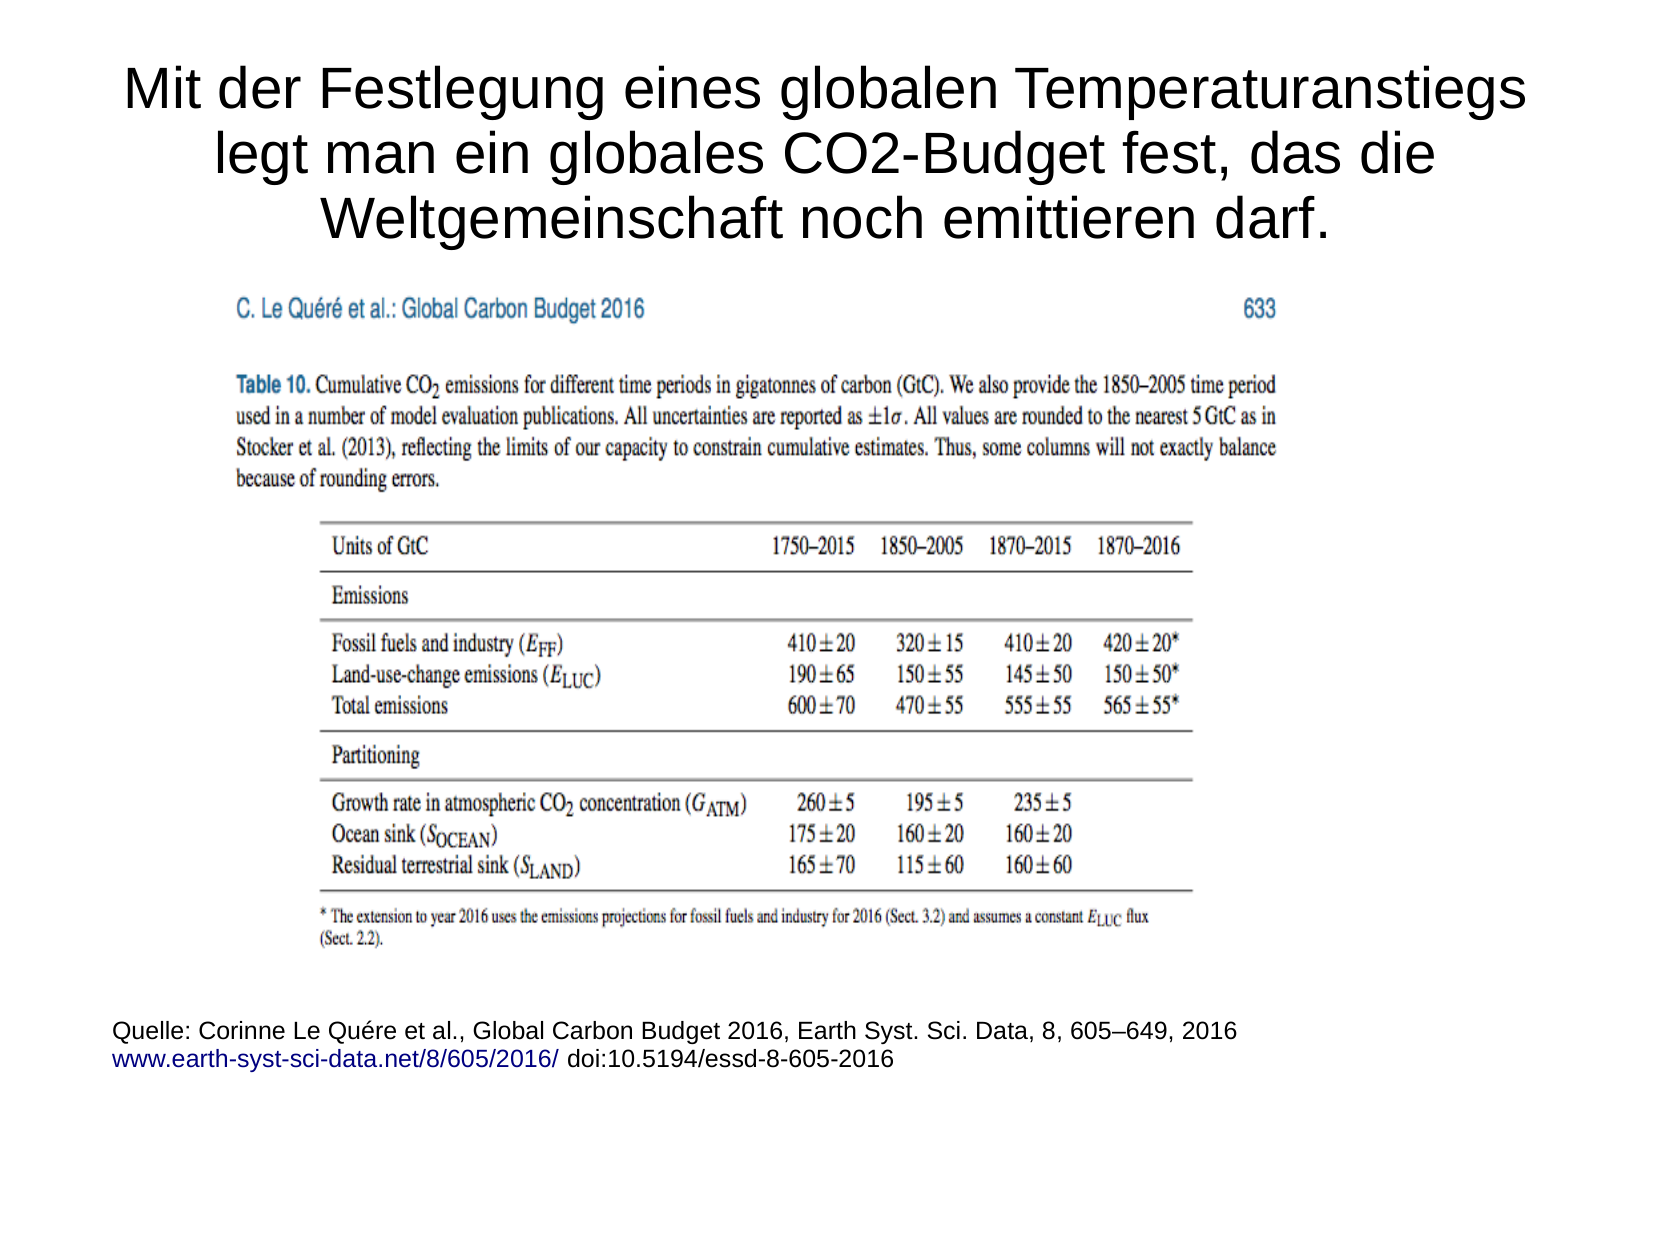

# Mit der Festlegung eines globalen Temperaturanstiegs legt man ein globales CO2-Budget fest, das die Weltgemeinschaft noch emittieren darf.
Quelle: Corinne Le Quére et al., Global Carbon Budget 2016, Earth Syst. Sci. Data, 8, 605–649, 2016 www.earth-syst-sci-data.net/8/605/2016/ doi:10.5194/essd-8-605-2016